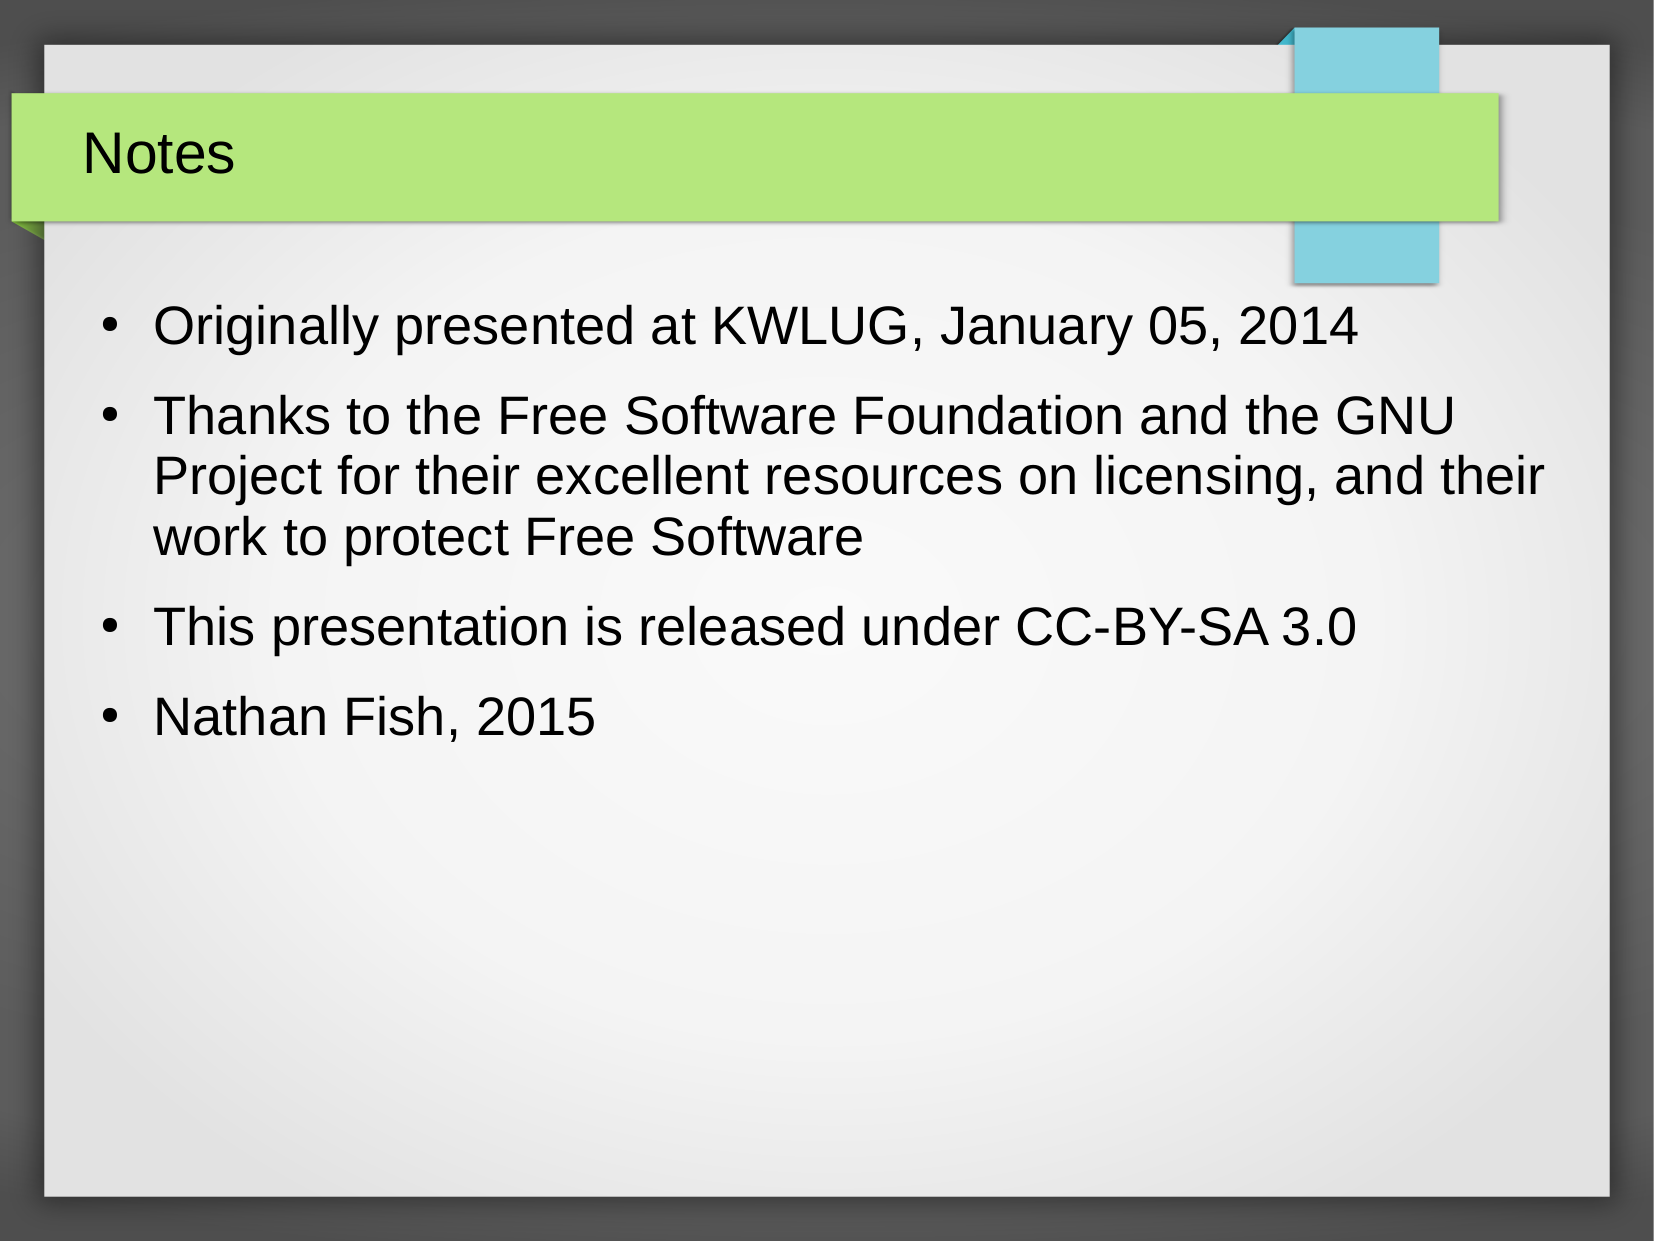

# Notes
Originally presented at KWLUG, January 05, 2014
Thanks to the Free Software Foundation and the GNU Project for their excellent resources on licensing, and their work to protect Free Software
This presentation is released under CC-BY-SA 3.0
Nathan Fish, 2015